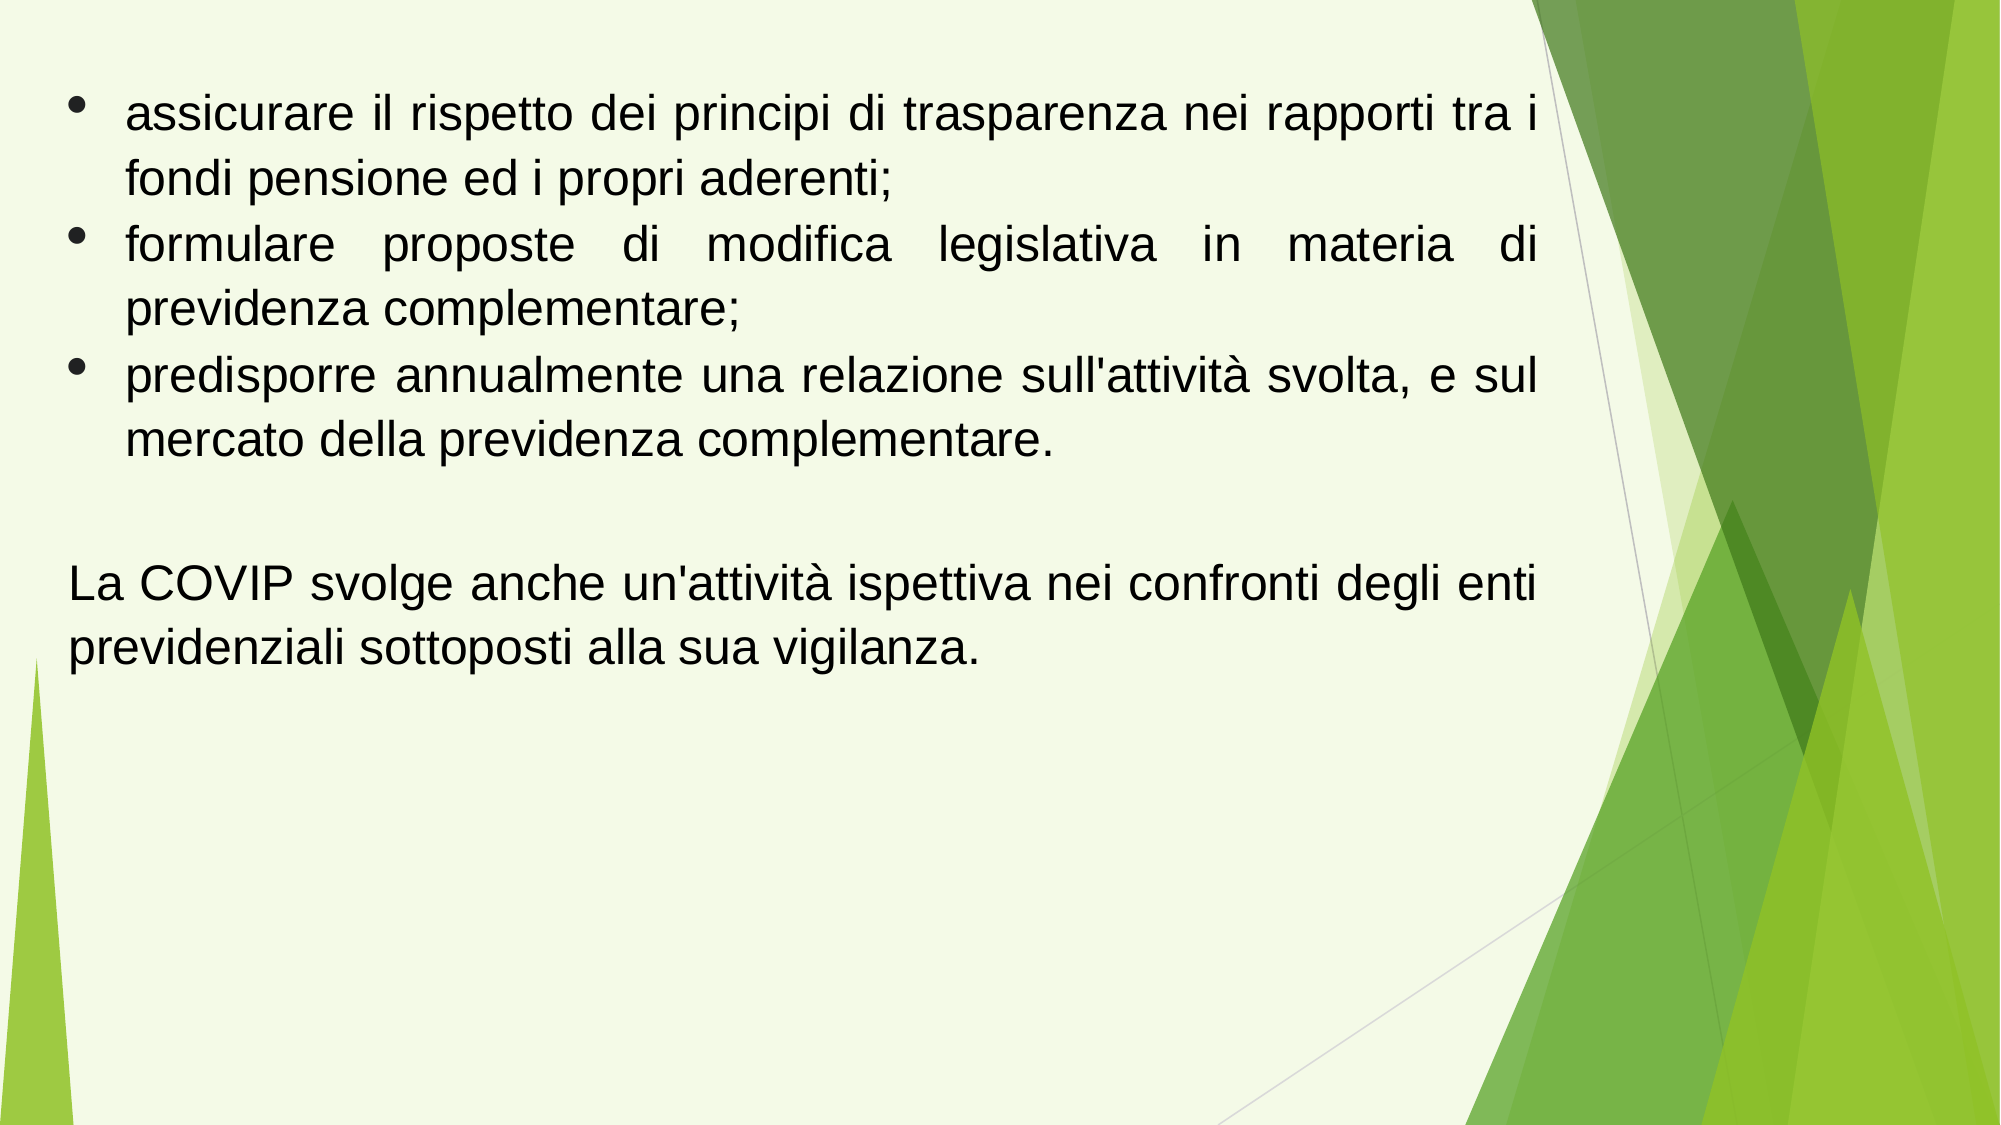

assicurare il rispetto dei principi di trasparenza nei rapporti tra i fondi pensione ed i propri aderenti;
formulare proposte di modifica legislativa in materia di previdenza complementare;
predisporre annualmente una relazione sull'attività svolta, e sul mercato della previdenza complementare.
La COVIP svolge anche un'attività ispettiva nei confronti degli enti previdenziali sottoposti alla sua vigilanza.